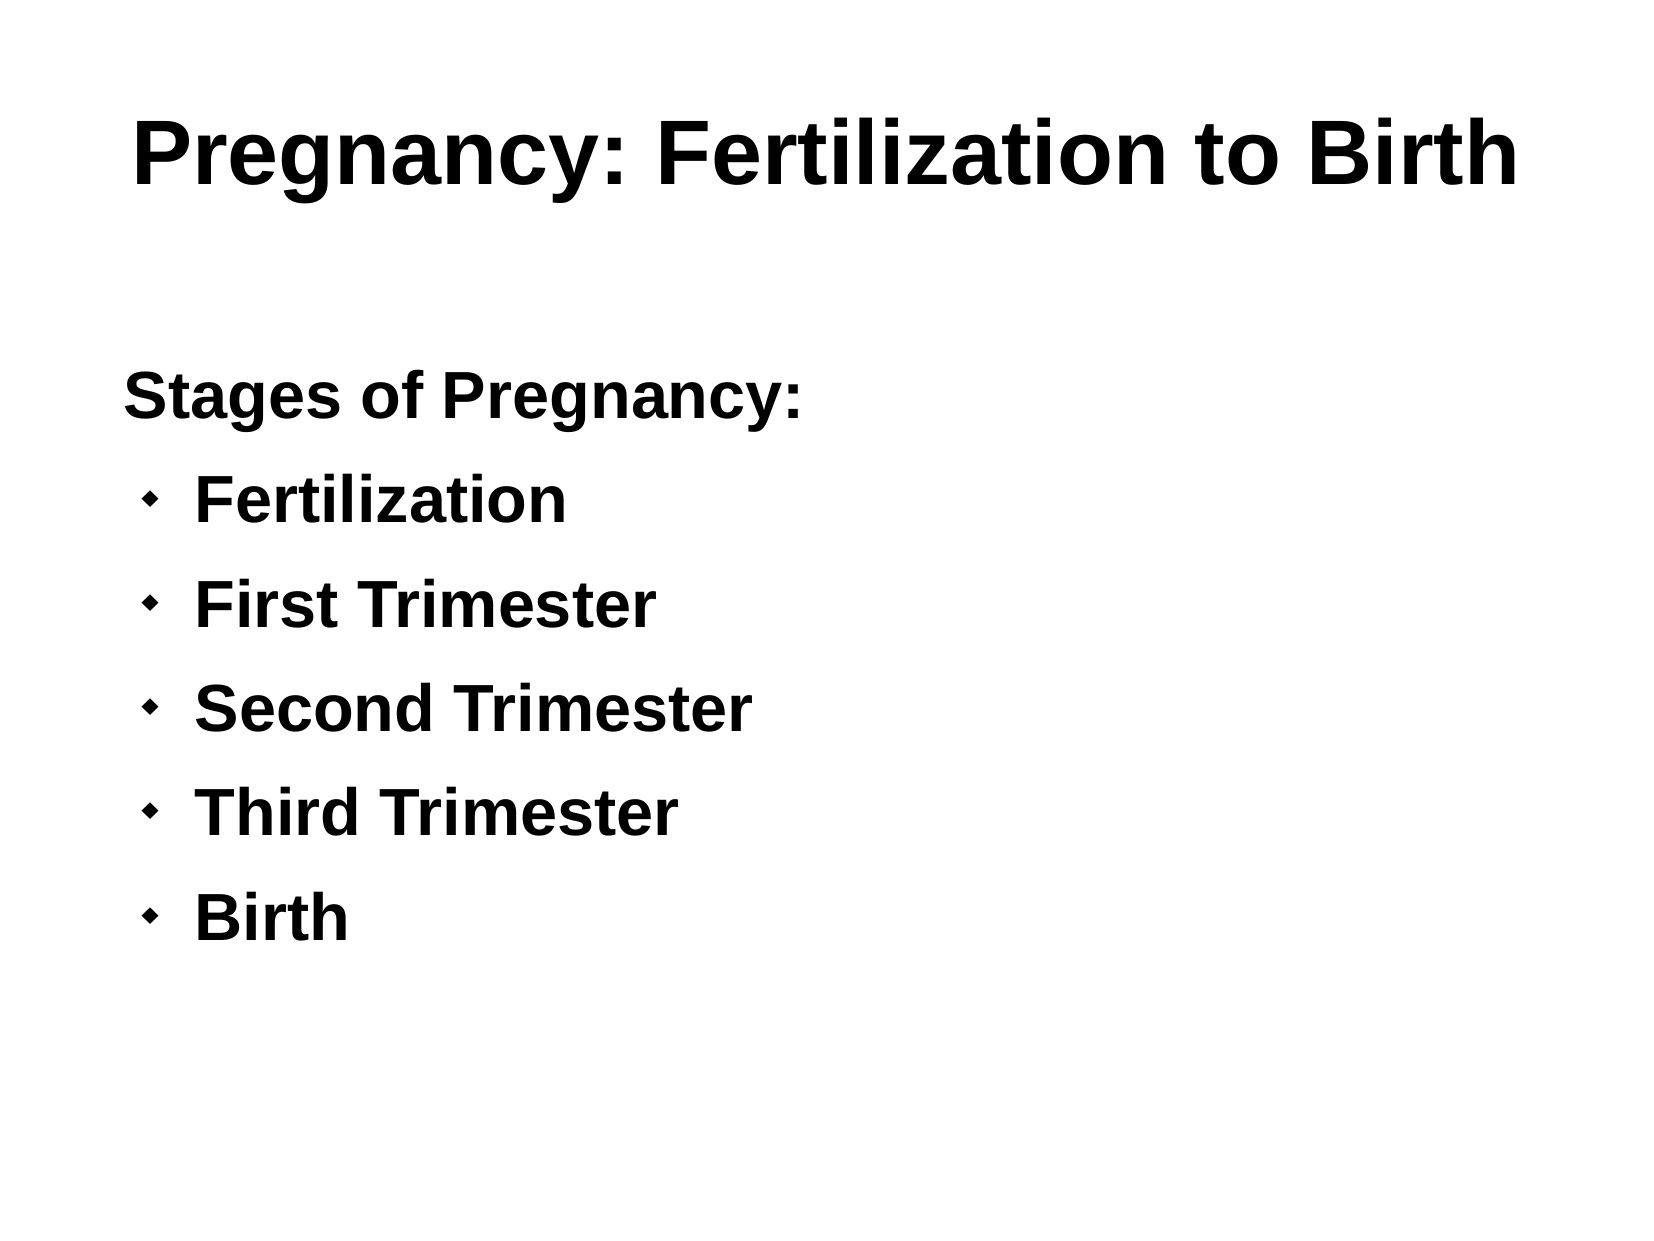

# Pregnancy: Fertilization to Birth
Stages of Pregnancy:
Fertilization
First Trimester
Second Trimester
Third Trimester
Birth